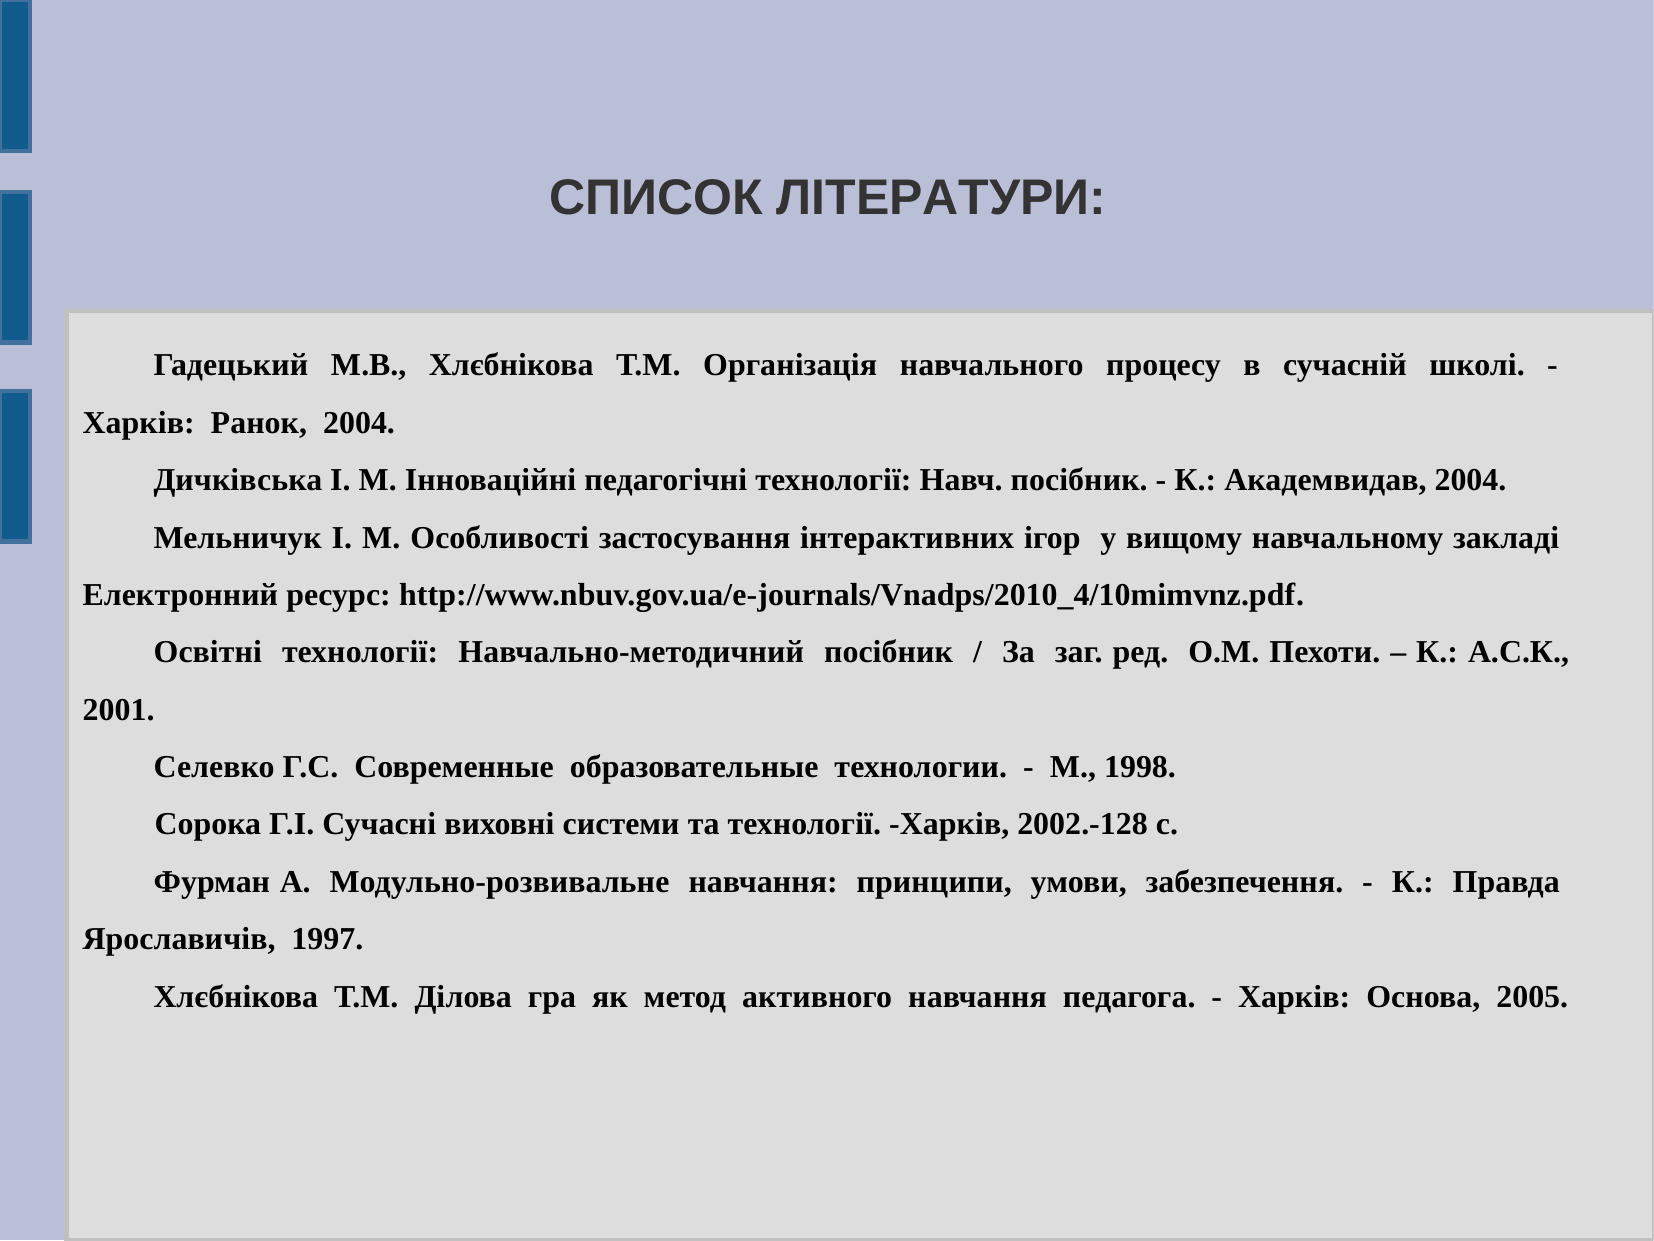

# СПИСОК ЛІТЕРАТУРИ:
Гадецький М.В., Хлєбнікова Т.М. Організація навчального процесу в сучасній школі. - Харків: Ранок, 2004.
Дичківська І. М. Інноваційні педагогічні технології: Навч. посібник. - К.: Академвидав, 2004.
Мельничук І. М. Особливості застосування інтерактивних ігор у вищому навчальному закладі Електронний ресурс: http://www.nbuv.gov.ua/e-journals/Vnadps/2010_4/10mimvnz.pdf.
Освітні технології: Навчально-методичний посібник / За заг. ред. О.М. Пехоти. – К.: А.С.К., 2001.
Селевко Г.С. Современные образовательные технологии. - М., 1998.
 Сорока Г.І. Сучасні виховні системи та технології. -Харків, 2002.-128 с.
Фурман А. Модульно-розвивальне навчання: принципи, умови, забезпечення. - К.: Правда Ярославичів, 1997.
Хлєбнікова Т.М. Ділова гра як метод активного навчання педагога. - Харків: Основа, 2005.